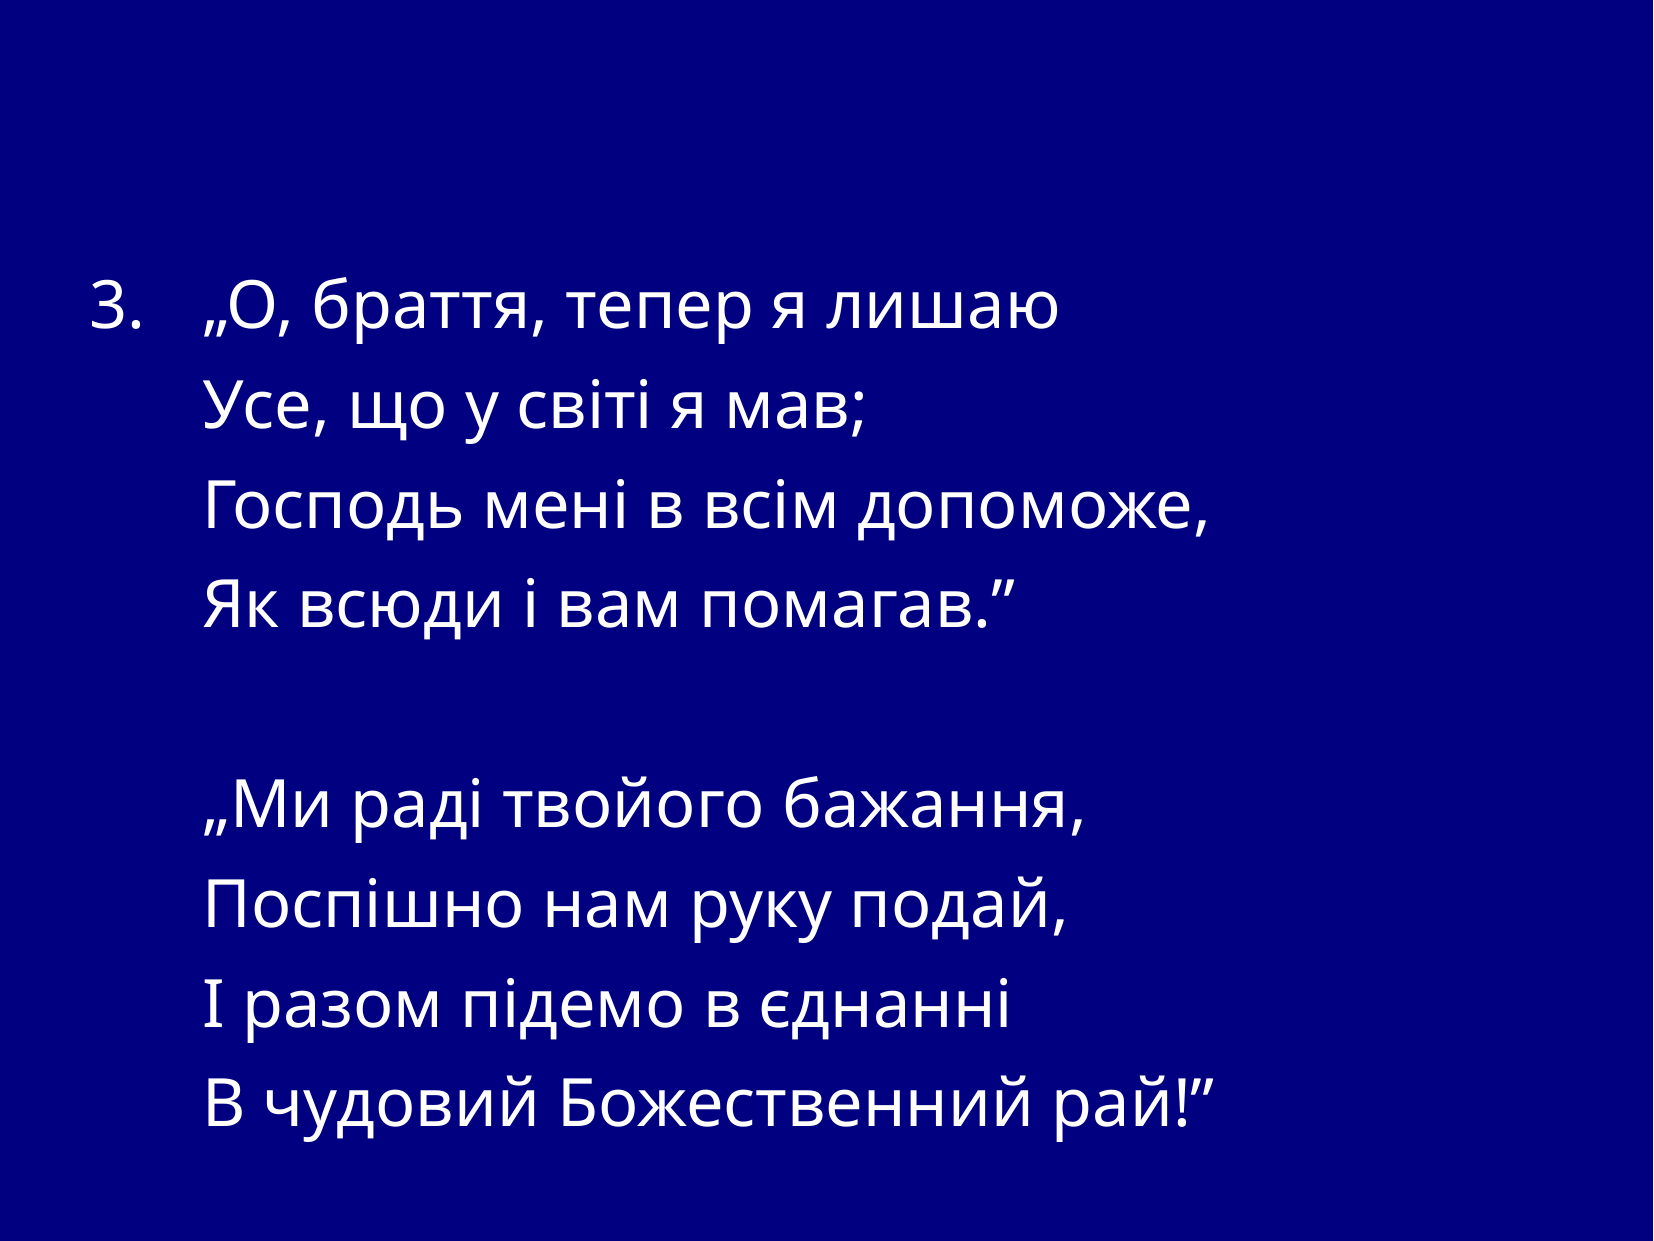

3.	„О, браття, тепер я лишаю
	Усе, що у світі я мав;
	Господь мені в всім допоможе,
	Як всюди і вам помагав.”
	„Ми раді твойого бажання,
	Поспішно нам руку подай,
	І разом підемо в єднанні
	В чудовий Божественний рай!”